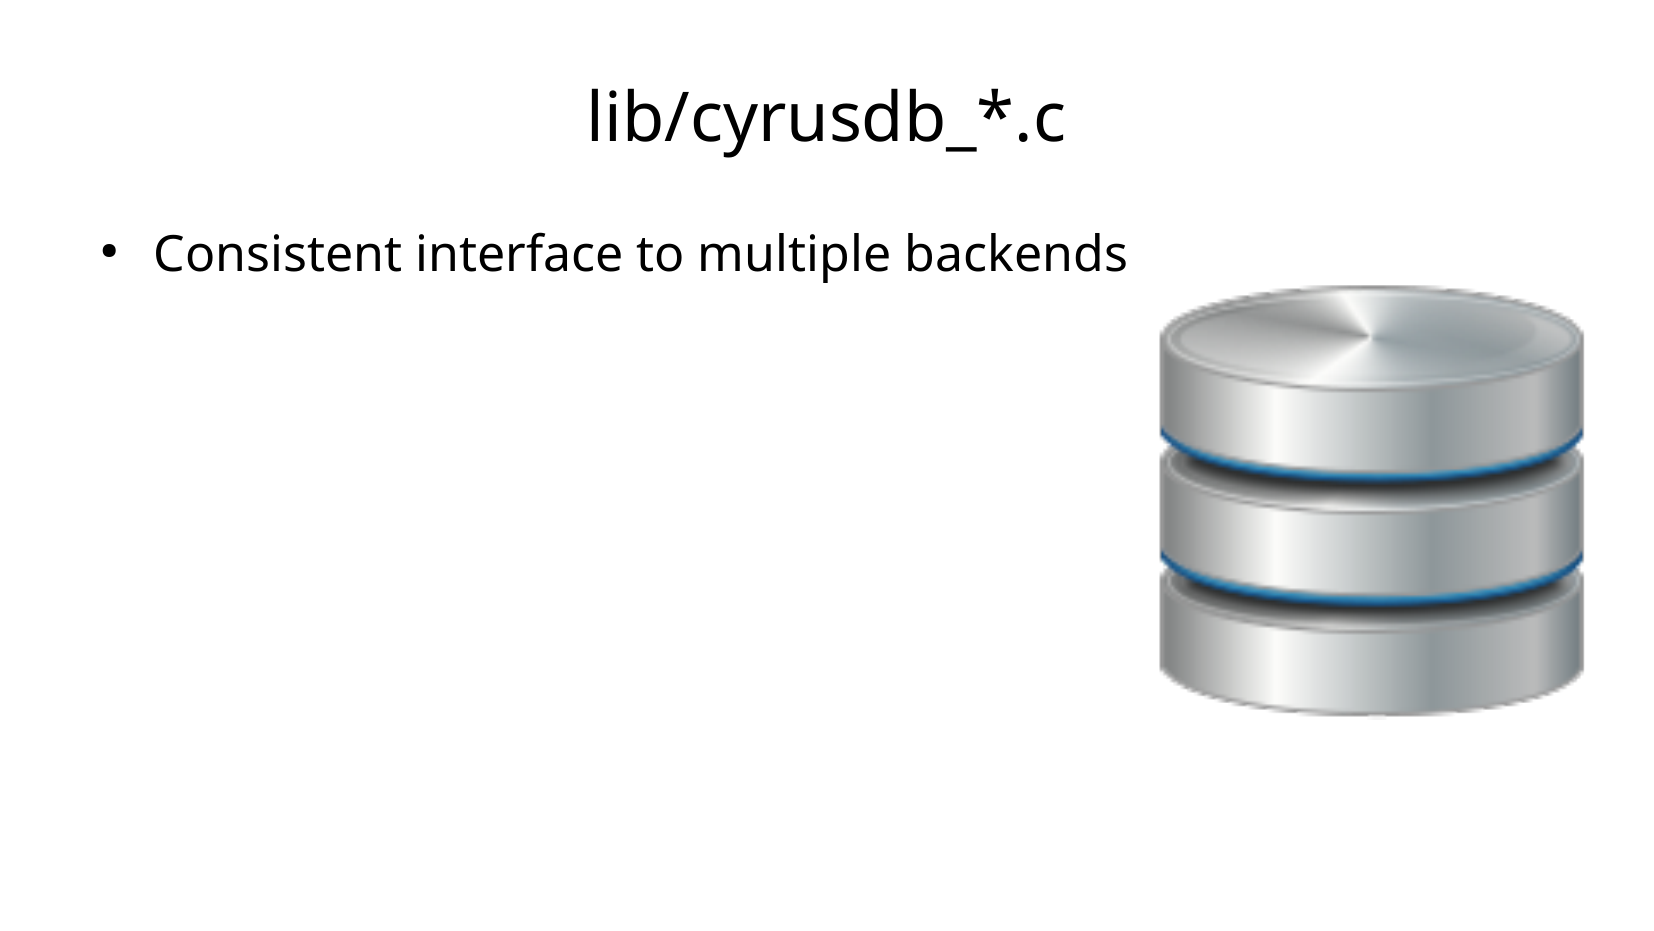

# lib/cyrusdb_*.c
Consistent interface to multiple backends